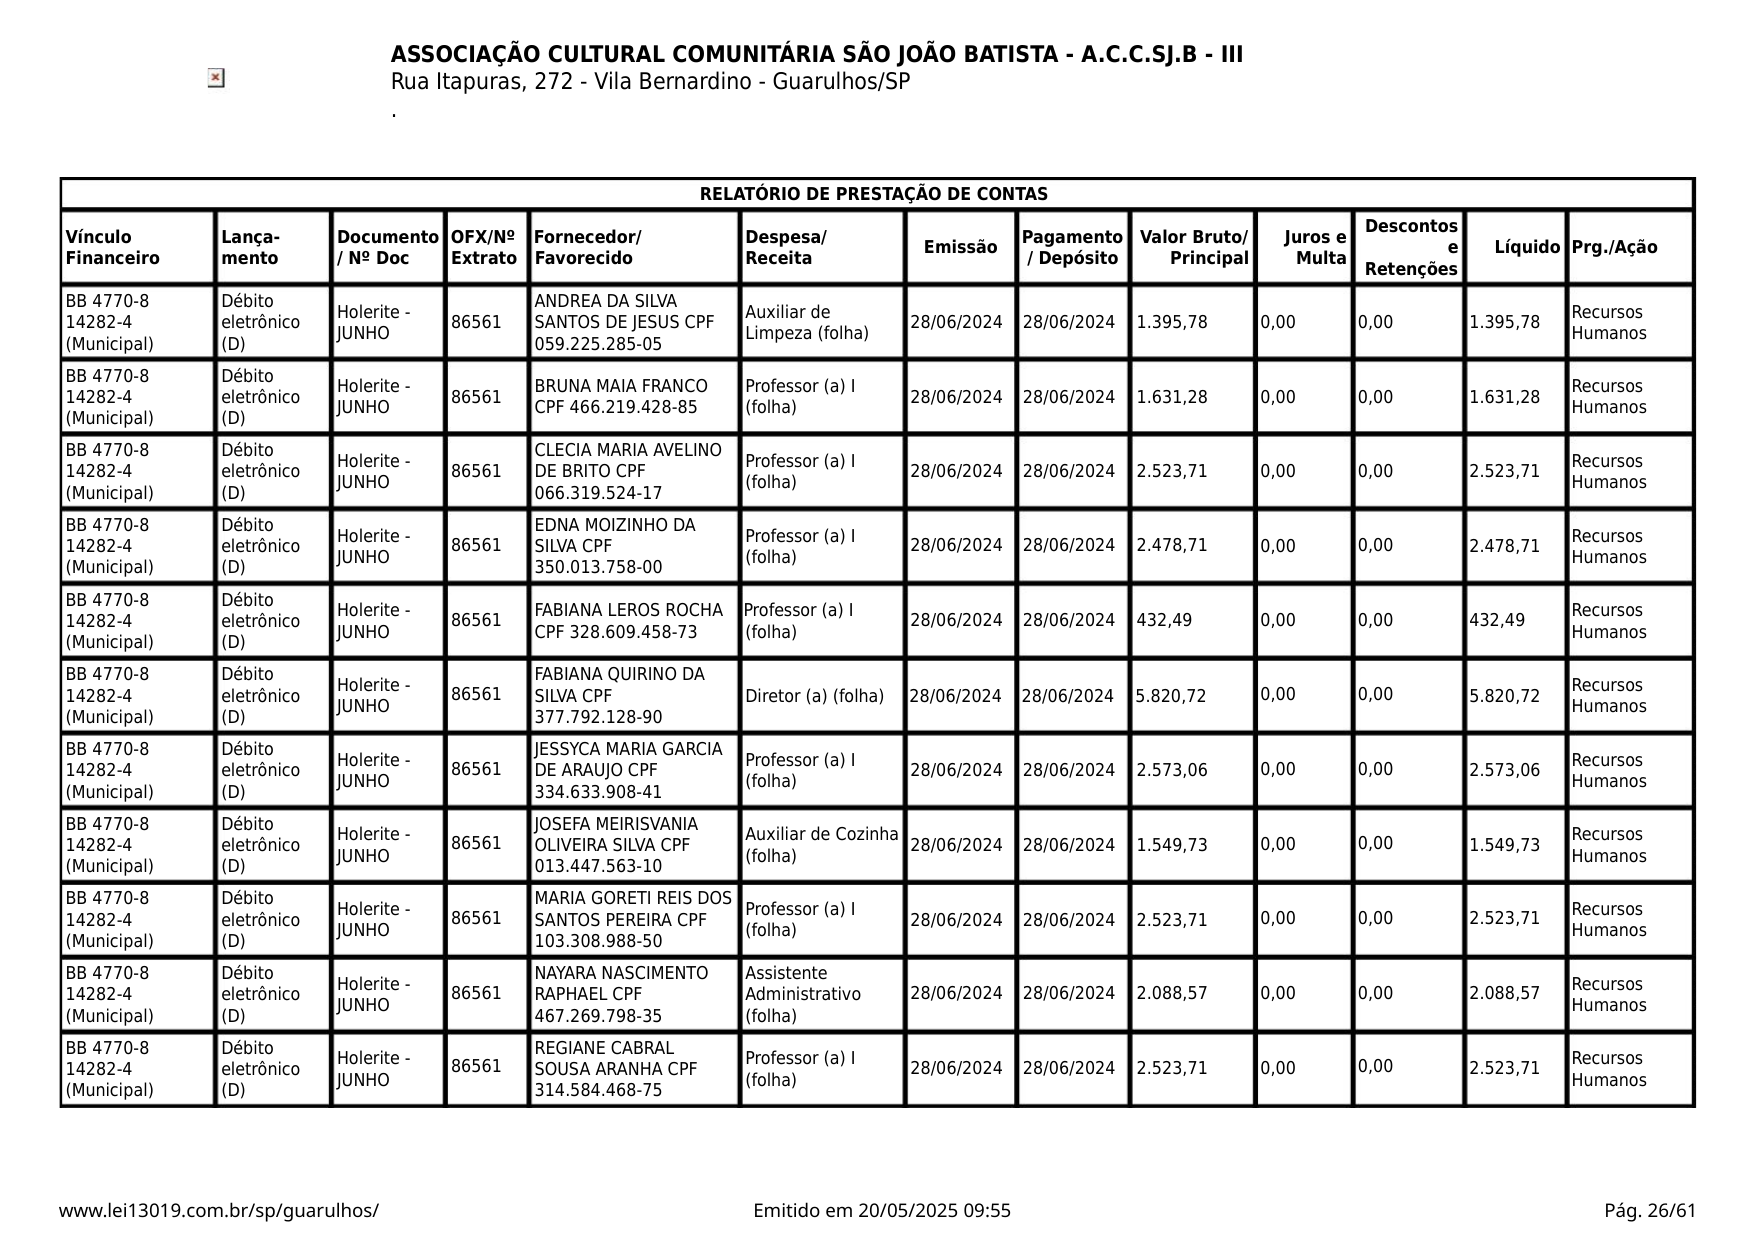

ASSOCIAÇÃO CULTURAL COMUNITÁRIA SÃO JOÃO BATISTA - A.C.C.SJ.B - III
Rua Itapuras, 272 - Vila Bernardino - Guarulhos/SP
.
RELATÓRIO DE PRESTAÇÃO DE CONTAS
Descontos
e
Retenções
Vínculo
Financeiro
Lança-
mento
Documento OFX/Nº Fornecedor/
Despesa/
Receita
Pagamento Valor Bruto/
/ Depósito Principal
Juros e
Multa
Emissão
Líquido Prg./Ação
/ Nº Doc
Extrato Favorecido
BB 4770-8
14282-4
(Municipal)
Débito
eletrônico
(D)
ANDREA DA SILVA
SANTOS DE JESUS CPF
059.225.285-05
Holerite -
JUNHO
Auxiliar de
Limpeza (folha)
Recursos
Humanos
86561
86561
86561
86561
86561
86561
86561
86561
86561
86561
86561
28/06/2024 28/06/2024 1.395,78
28/06/2024 28/06/2024 1.631,28
28/06/2024 28/06/2024 2.523,71
28/06/2024 28/06/2024 2.478,71
28/06/2024 28/06/2024 432,49
0,00
0,00
0,00
0,00
0,00
0,00
0,00
0,00
0,00
0,00
0,00
0,00
1.395,78
BB 4770-8
14282-4
(Municipal)
Débito
eletrônico
(D)
Holerite -
JUNHO
BRUNA MAIA FRANCO
CPF 466.219.428-85
Professor (a) I
(folha)
Recursos
Humanos
0,00
0,00
0,00
0,00
0,00
0,00
0,00
0,00
0,00
0,00
1.631,28
2.523,71
2.478,71
432,49
BB 4770-8
14282-4
(Municipal)
Débito
eletrônico
(D)
CLECIA MARIA AVELINO
DE BRITO CPF
066.319.524-17
Holerite -
JUNHO
Professor (a) I
(folha)
Recursos
Humanos
BB 4770-8
14282-4
(Municipal)
Débito
eletrônico
(D)
EDNA MOIZINHO DA
SILVA CPF
350.013.758-00
Holerite -
JUNHO
Professor (a) I
(folha)
Recursos
Humanos
BB 4770-8
14282-4
(Municipal)
Débito
eletrônico
(D)
Holerite -
JUNHO
FABIANA LEROS ROCHA Professor (a) I
CPF 328.609.458-73
Recursos
Humanos
(folha)
BB 4770-8
14282-4
(Municipal)
Débito
eletrônico
(D)
FABIANA QUIRINO DA
SILVA CPF
377.792.128-90
Holerite -
JUNHO
Recursos
Humanos
Diretor (a) (folha) 28/06/2024 28/06/2024 5.820,72
5.820,72
2.573,06
1.549,73
2.523,71
2.088,57
2.523,71
BB 4770-8
14282-4
(Municipal)
Débito
eletrônico
(D)
JESSYCA MARIA GARCIA
DE ARAUJO CPF
334.633.908-41
Holerite -
JUNHO
Professor (a) I
(folha)
Recursos
Humanos
28/06/2024 28/06/2024 2.573,06
28/06/2024 28/06/2024 1.549,73
28/06/2024 28/06/2024 2.523,71
28/06/2024 28/06/2024 2.088,57
28/06/2024 28/06/2024 2.523,71
BB 4770-8
14282-4
(Municipal)
Débito
eletrônico
(D)
JOSEFA MEIRISVANIA
OLIVEIRA SILVA CPF
013.447.563-10
Holerite -
JUNHO
Auxiliar de Cozinha
(folha)
Recursos
Humanos
BB 4770-8
14282-4
(Municipal)
Débito
eletrônico
(D)
MARIA GORETI REIS DOS
SANTOS PEREIRA CPF
103.308.988-50
Holerite -
JUNHO
Professor (a) I
(folha)
Recursos
Humanos
BB 4770-8
14282-4
(Municipal)
Débito
eletrônico
(D)
NAYARA NASCIMENTO
RAPHAEL CPF
467.269.798-35
Assistente
Administrativo
(folha)
Holerite -
JUNHO
Recursos
Humanos
BB 4770-8
14282-4
(Municipal)
Débito
eletrônico
(D)
REGIANE CABRAL
SOUSA ARANHA CPF
314.584.468-75
Holerite -
JUNHO
Professor (a) I
(folha)
Recursos
Humanos
www.lei13019.com.br/sp/guarulhos/
Emitido em 20/05/2025 09:55
Pág. 26/61